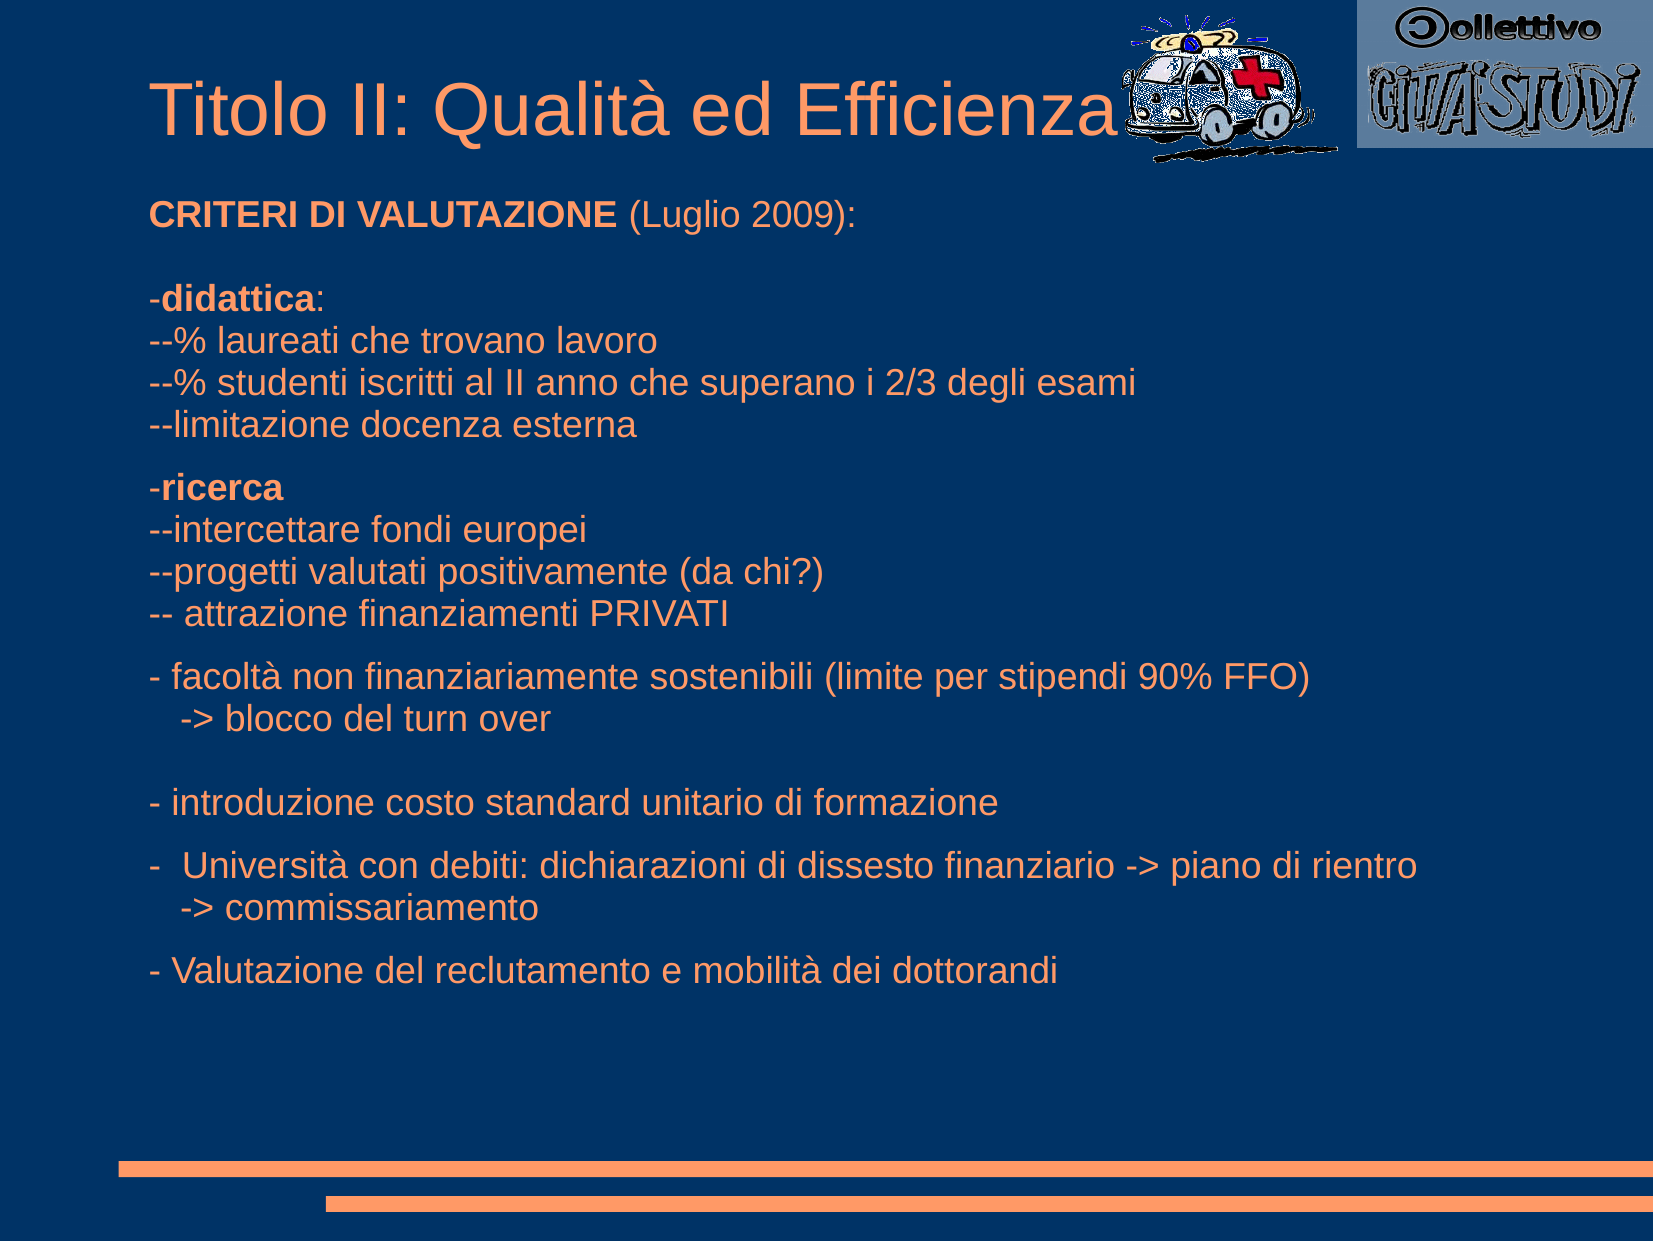

Titolo II: Qualità ed Efficienza
CRITERI DI VALUTAZIONE (Luglio 2009):
-didattica:
--% laureati che trovano lavoro
--% studenti iscritti al II anno che superano i 2/3 degli esami
--limitazione docenza esterna
-ricerca
--intercettare fondi europei
--progetti valutati positivamente (da chi?)
-- attrazione finanziamenti PRIVATI
- facoltà non finanziariamente sostenibili (limite per stipendi 90% FFO)
 -> blocco del turn over
- introduzione costo standard unitario di formazione
- Università con debiti: dichiarazioni di dissesto finanziario -> piano di rientro
 -> commissariamento
- Valutazione del reclutamento e mobilità dei dottorandi